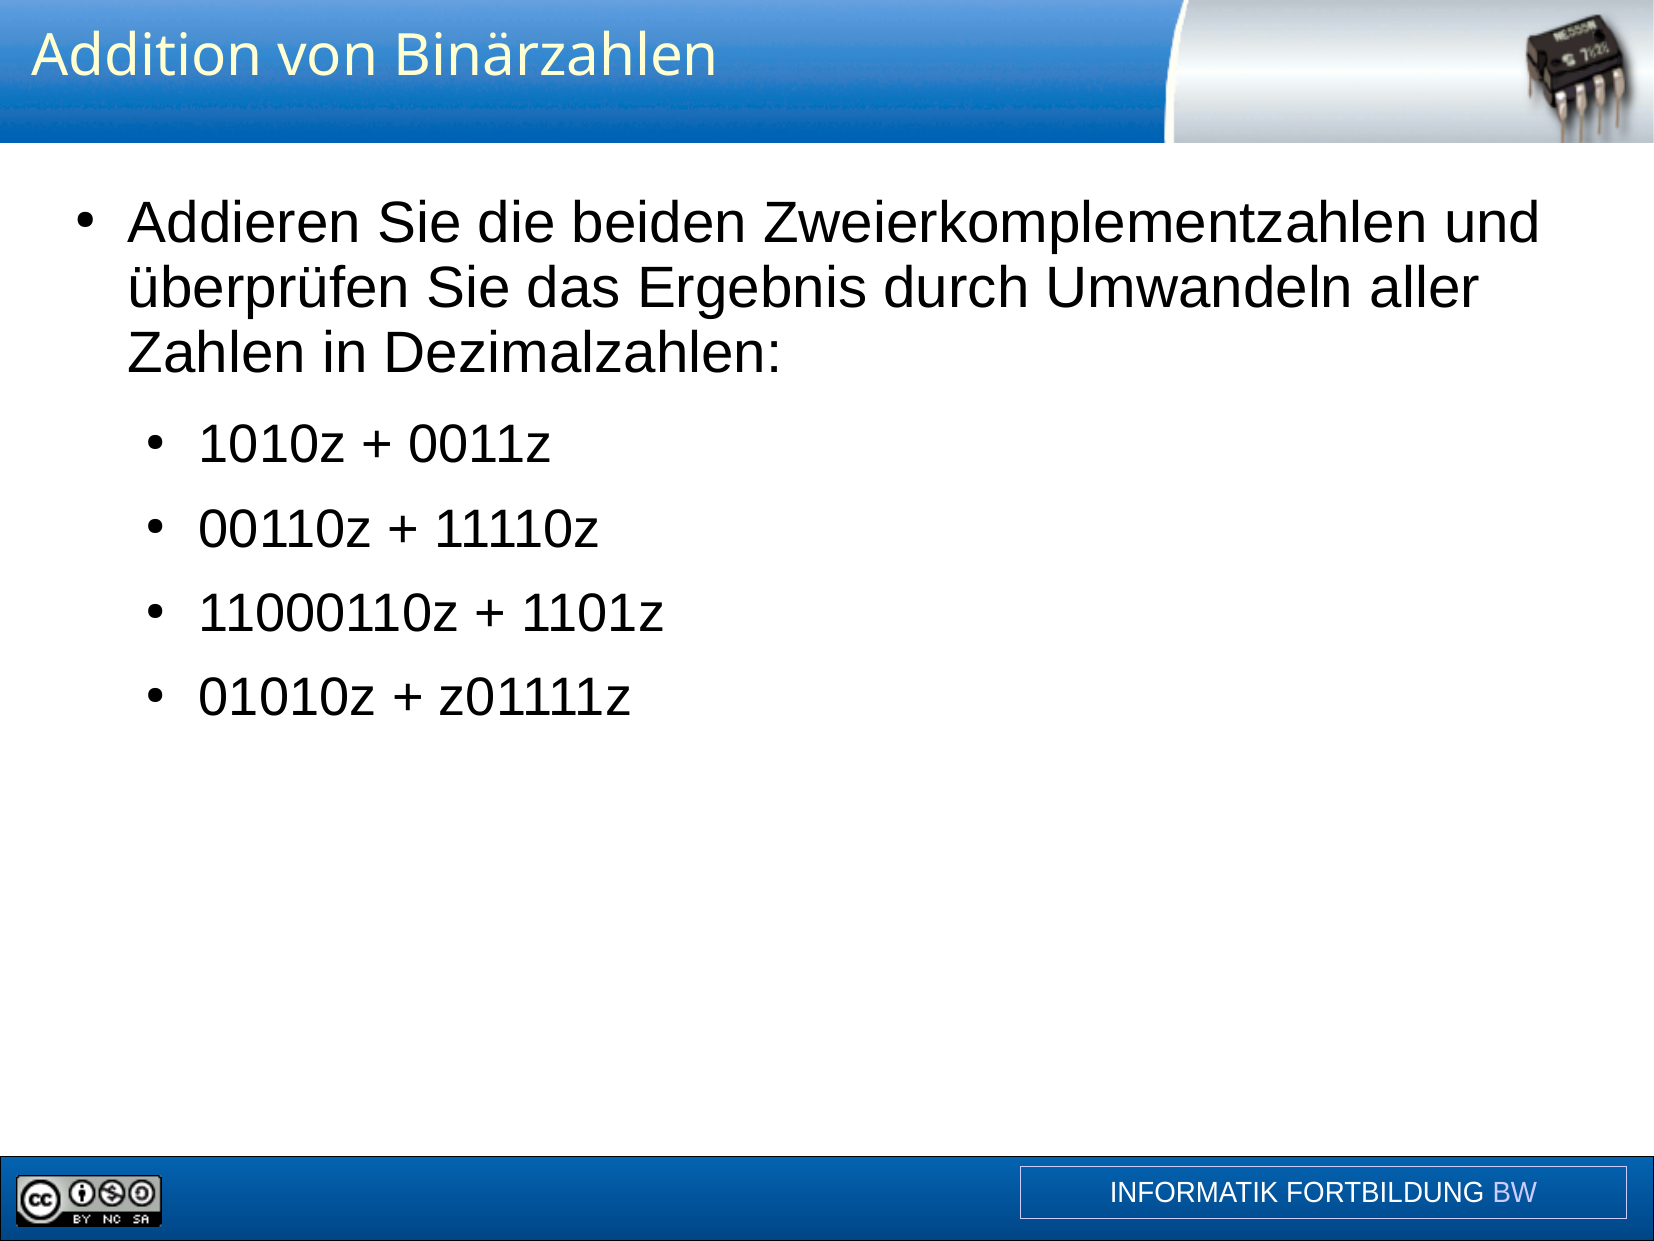

# Addition von Binärzahlen
Addieren Sie die beiden Zweierkomplementzahlen und überprüfen Sie das Ergebnis durch Umwandeln aller Zahlen in Dezimalzahlen :
1010z + 0011z
00110z + 11110z
11000110z + 1101z
01010z + z01111z